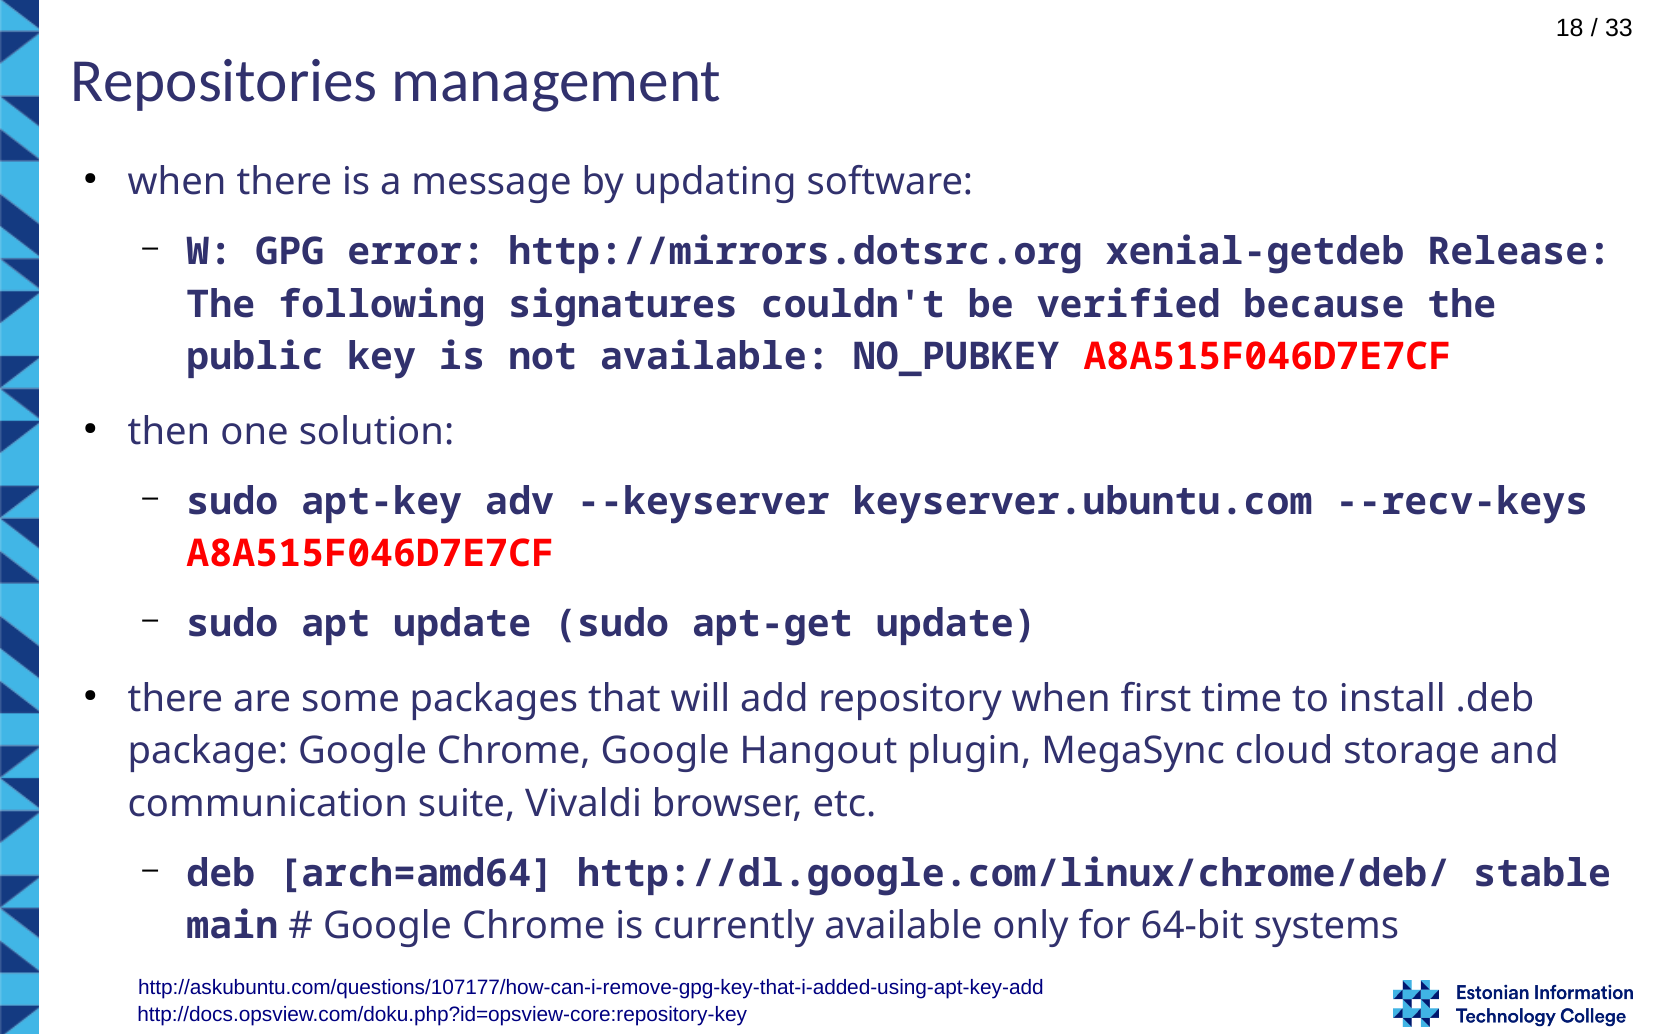

# Repositories management
when there is a message by updating software:
W: GPG error: http://mirrors.dotsrc.org xenial-getdeb Release: The following signatures couldn't be verified because the public key is not available: NO_PUBKEY A8A515F046D7E7CF
then one solution:
sudo apt-key adv --keyserver keyserver.ubuntu.com --recv-keys A8A515F046D7E7CF
sudo apt update (sudo apt-get update)
there are some packages that will add repository when first time to install .deb package: Google Chrome, Google Hangout plugin, MegaSync cloud storage and communication suite, Vivaldi browser, etc.
deb [arch=amd64] http://dl.google.com/linux/chrome/deb/ stable main # Google Chrome is currently available only for 64-bit systems
http://askubuntu.com/questions/107177/how-can-i-remove-gpg-key-that-i-added-using-apt-key-add
http://docs.opsview.com/doku.php?id=opsview-core:repository-key